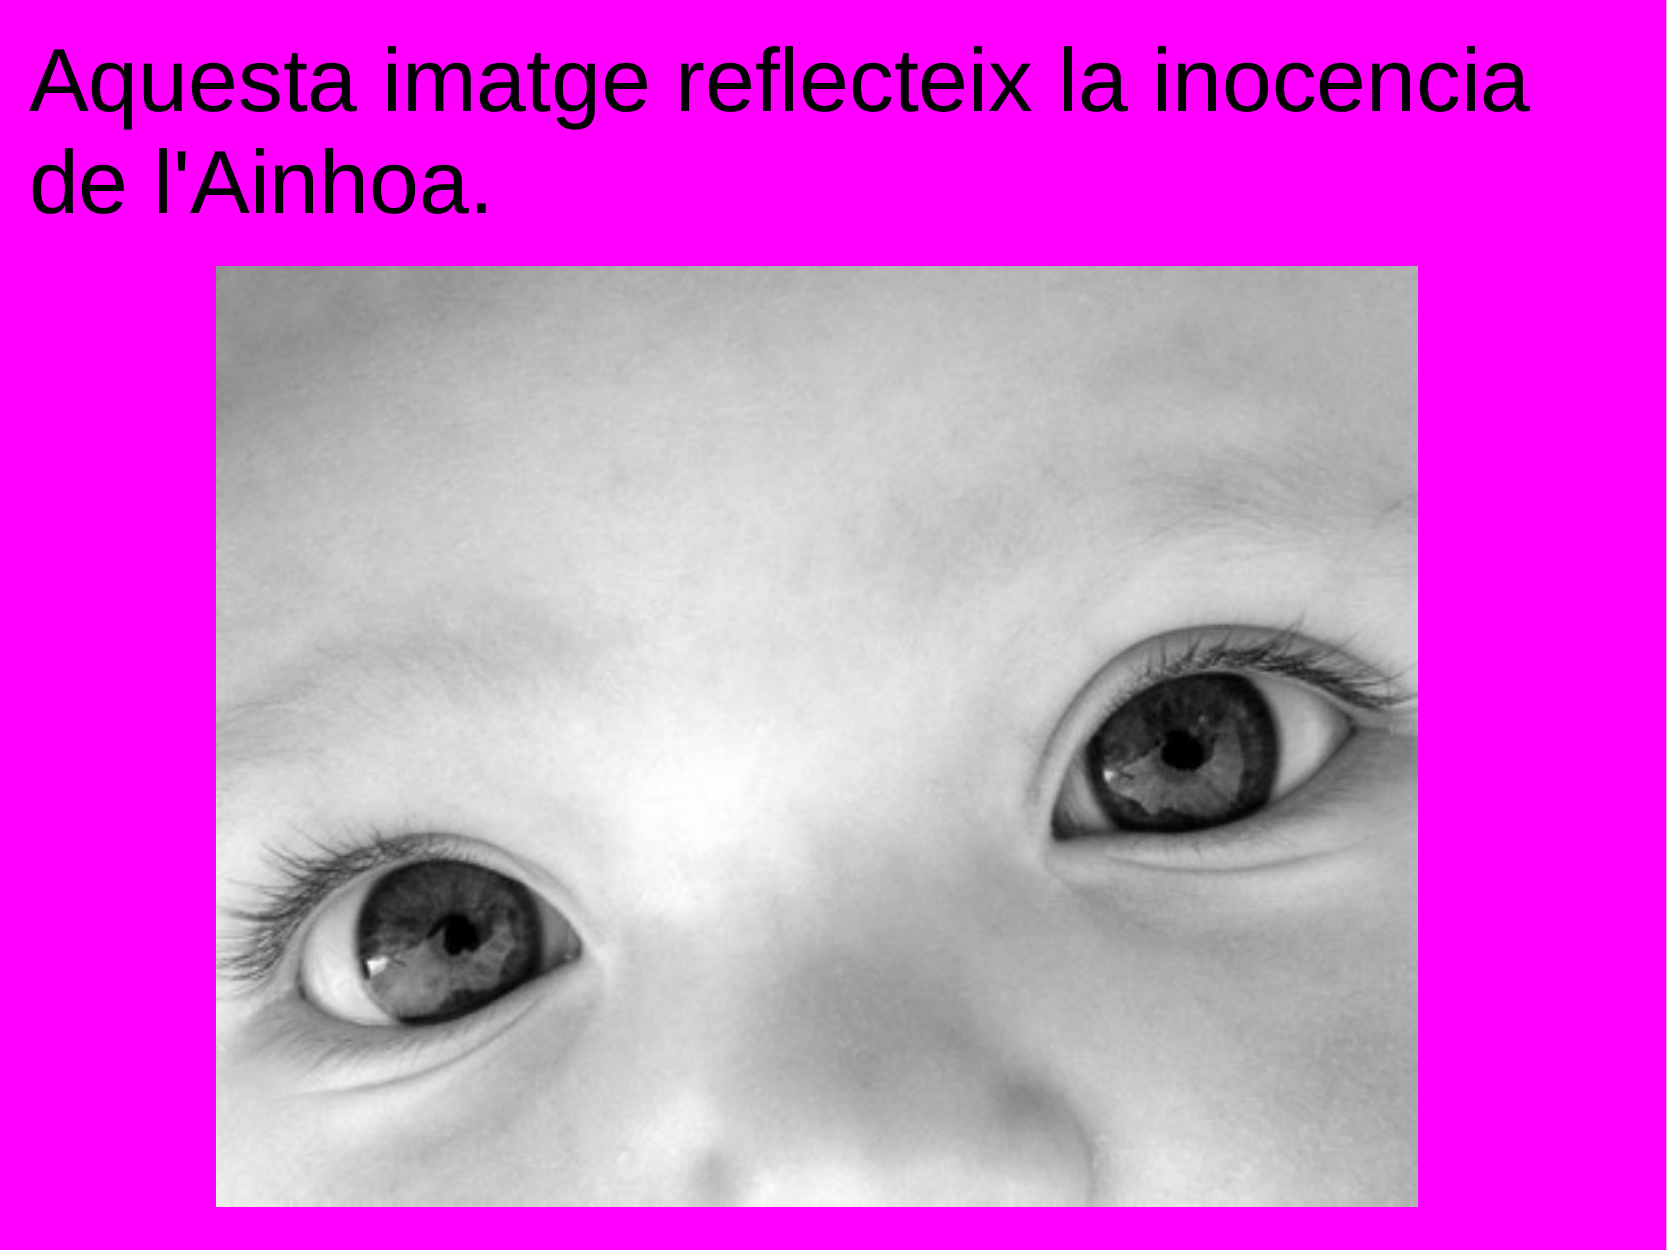

# Aquesta imatge reflecteix la inocencia de l'Ainhoa.